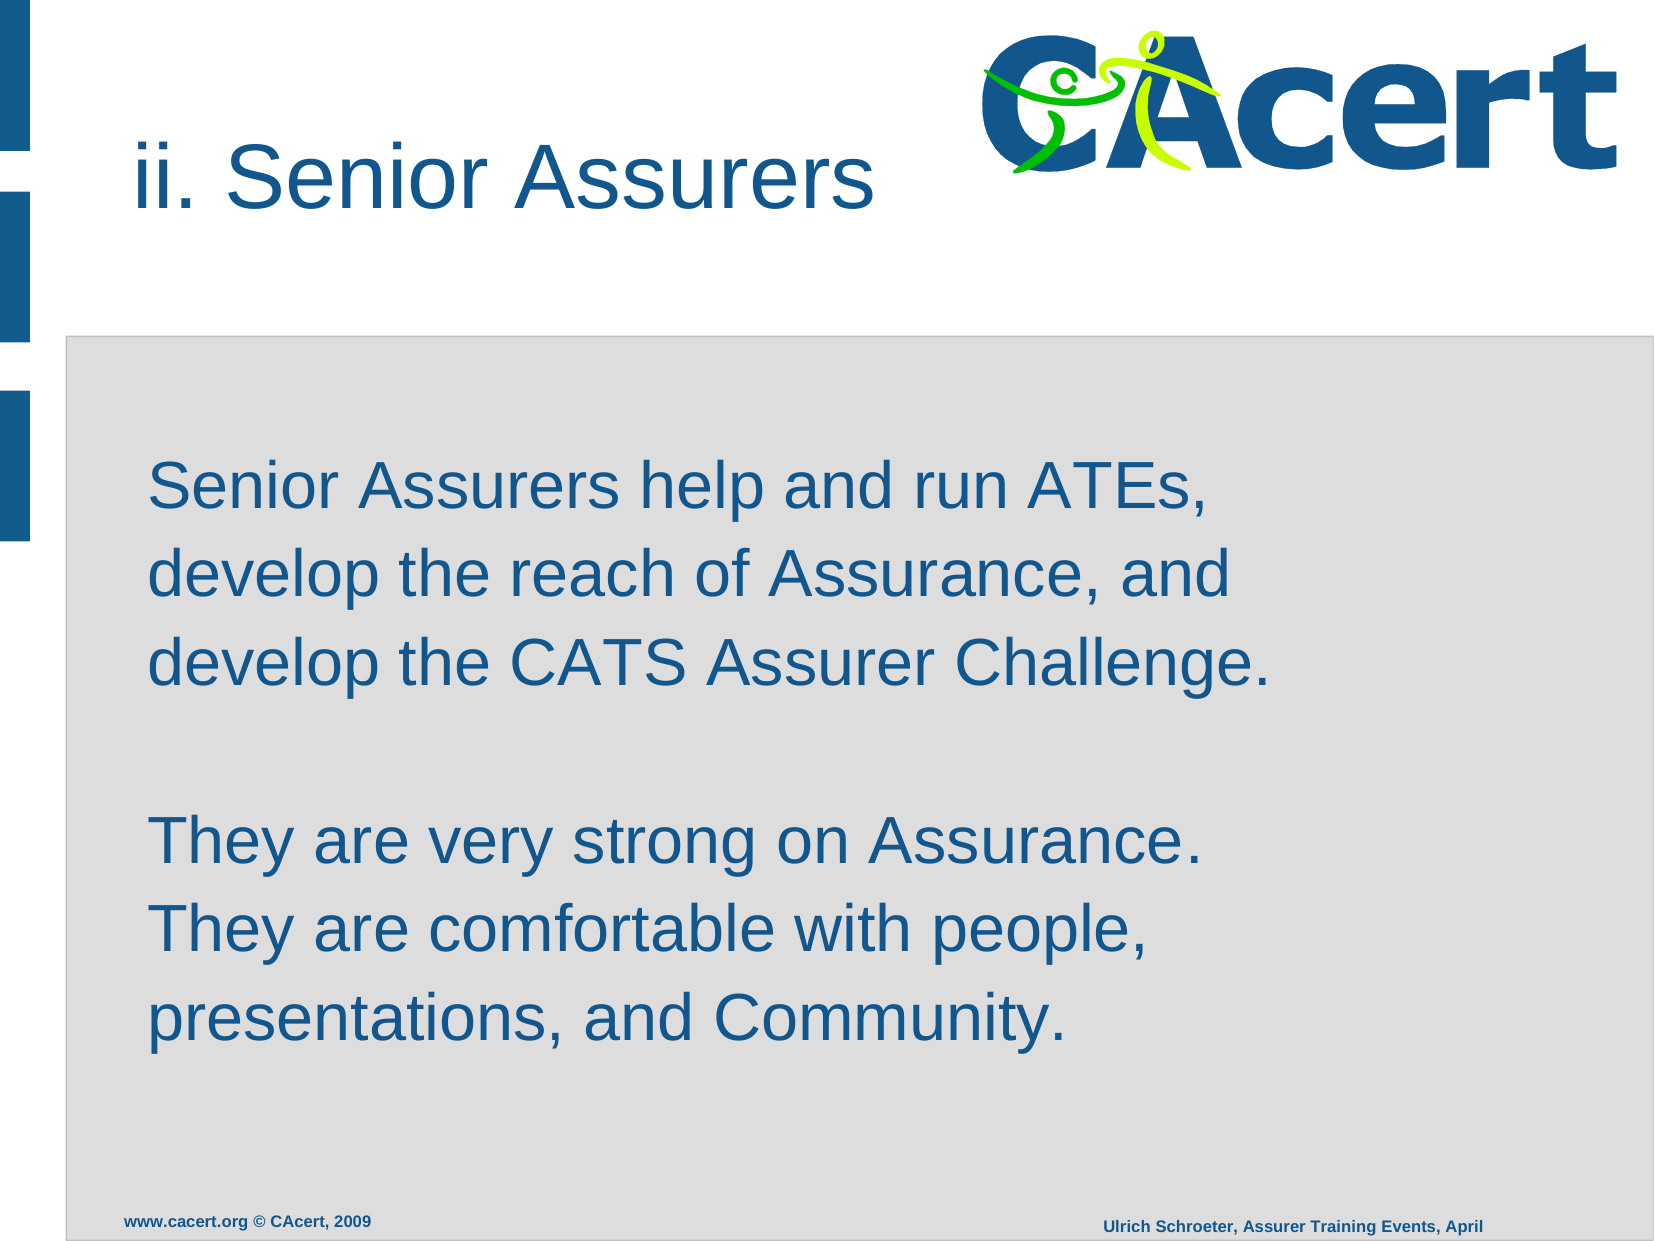

ii. Senior Assurers
Senior Assurers help and run ATEs,
develop the reach of Assurance, and
develop the CATS Assurer Challenge.
They are very strong on Assurance.
They are comfortable with people,
presentations, and Community.